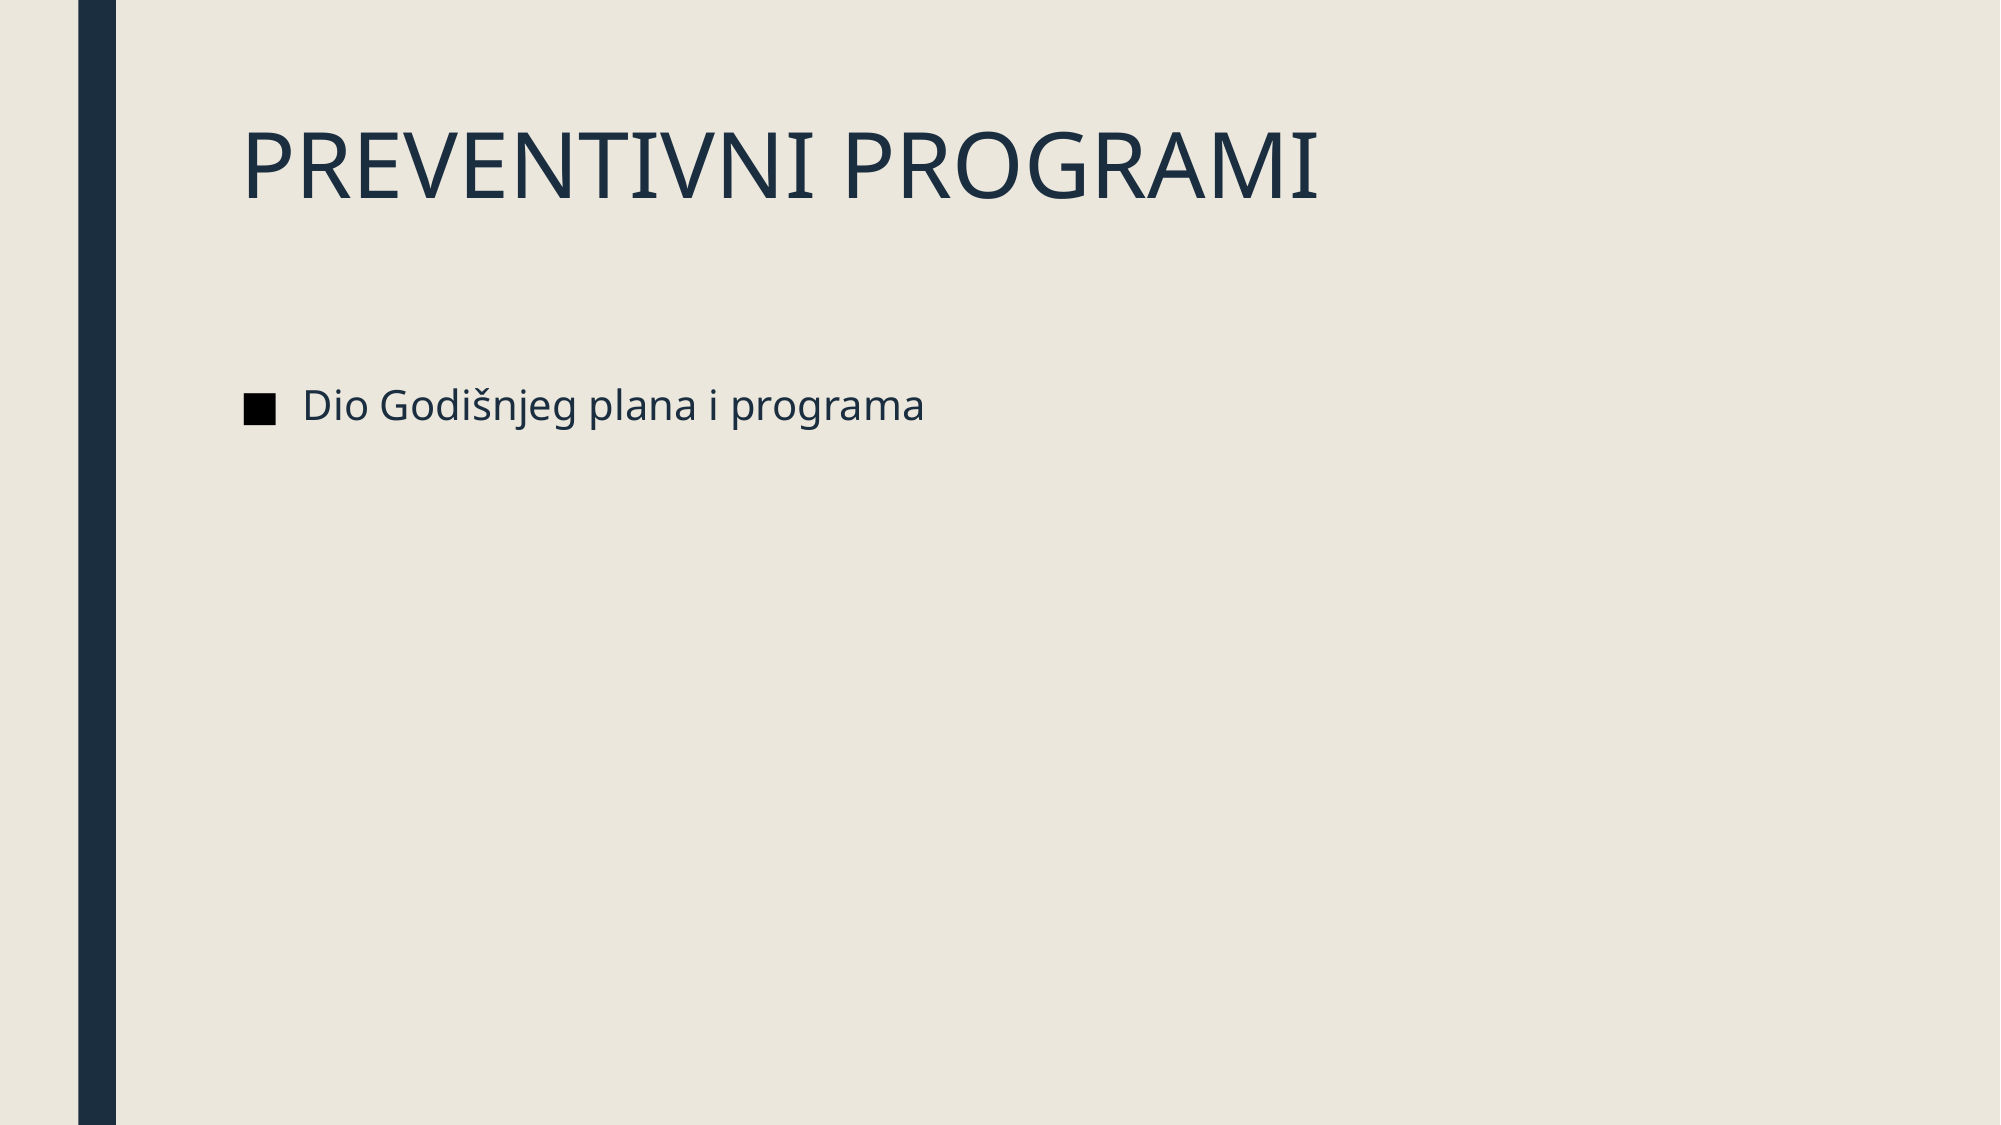

# PREVENTIVNI PROGRAMI
Dio Godišnjeg plana i programa